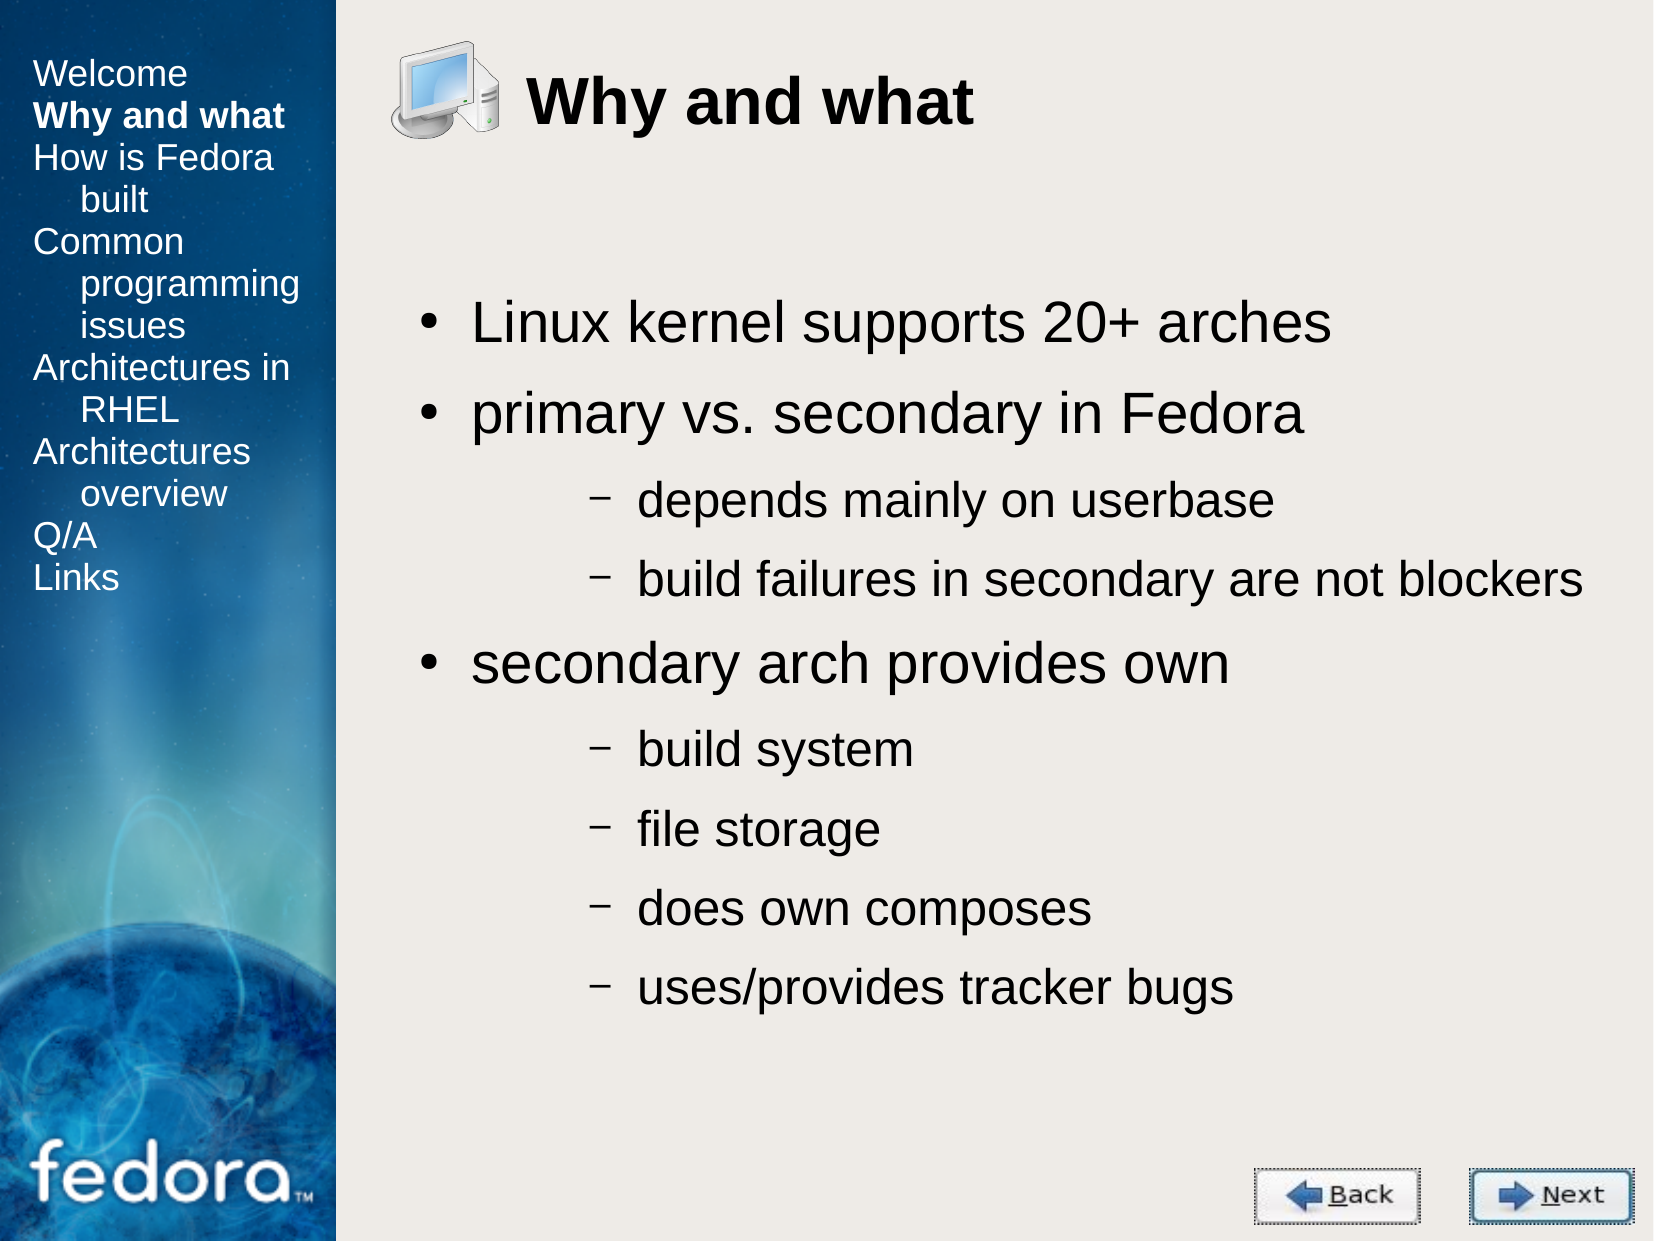

Welcome
Why and what
How is Fedora built
Common programming issues
Architectures in RHEL
Architectures overview
Q/A
Links
# Agenda
Why and what
Linux kernel supports 20+ arches
primary vs. secondary in Fedora
depends mainly on userbase
build failures in secondary are not blockers
secondary arch provides own
build system
file storage
does own composes
uses/provides tracker bugs